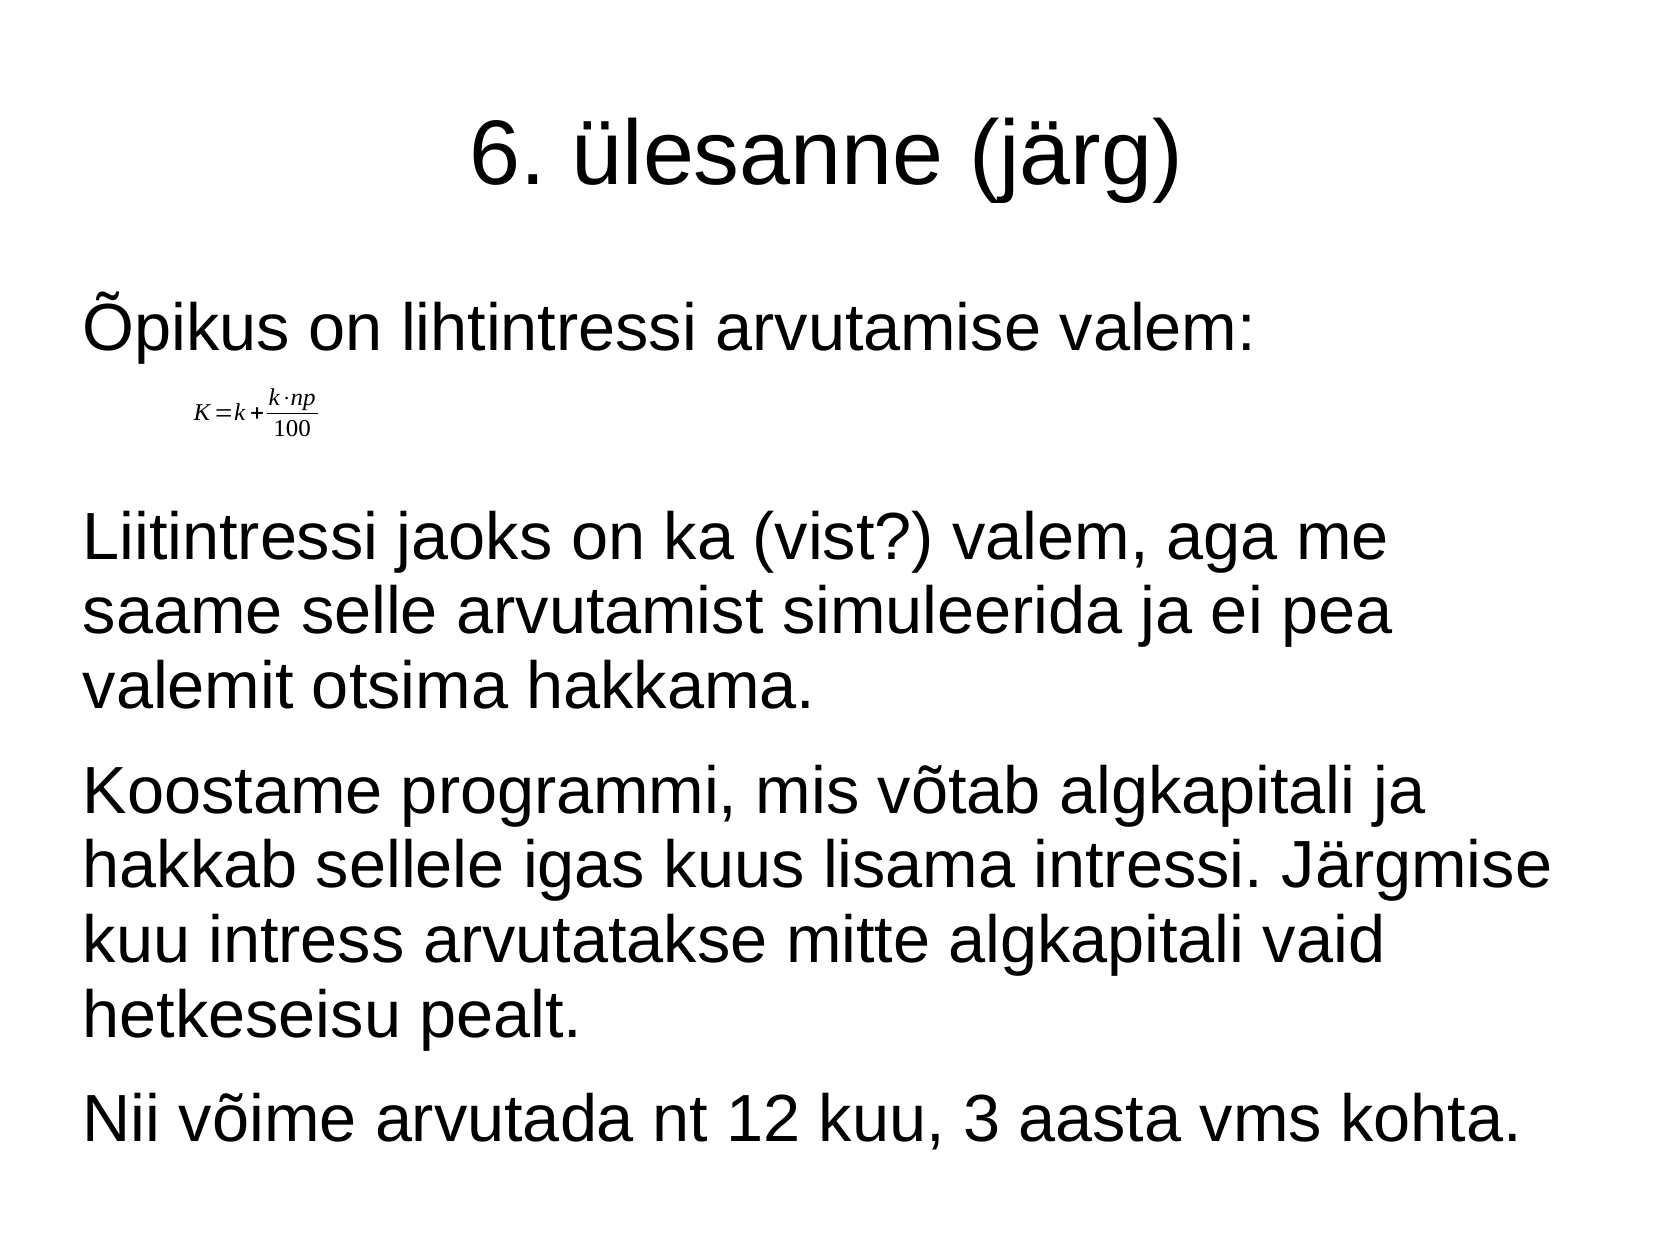

# 6. ülesanne (järg)
Õpikus on lihtintressi arvutamise valem:
Liitintressi jaoks on ka (vist?) valem, aga me saame selle arvutamist simuleerida ja ei pea valemit otsima hakkama.
Koostame programmi, mis võtab algkapitali ja hakkab sellele igas kuus lisama intressi. Järgmise kuu intress arvutatakse mitte algkapitali vaid hetkeseisu pealt.
Nii võime arvutada nt 12 kuu, 3 aasta vms kohta.